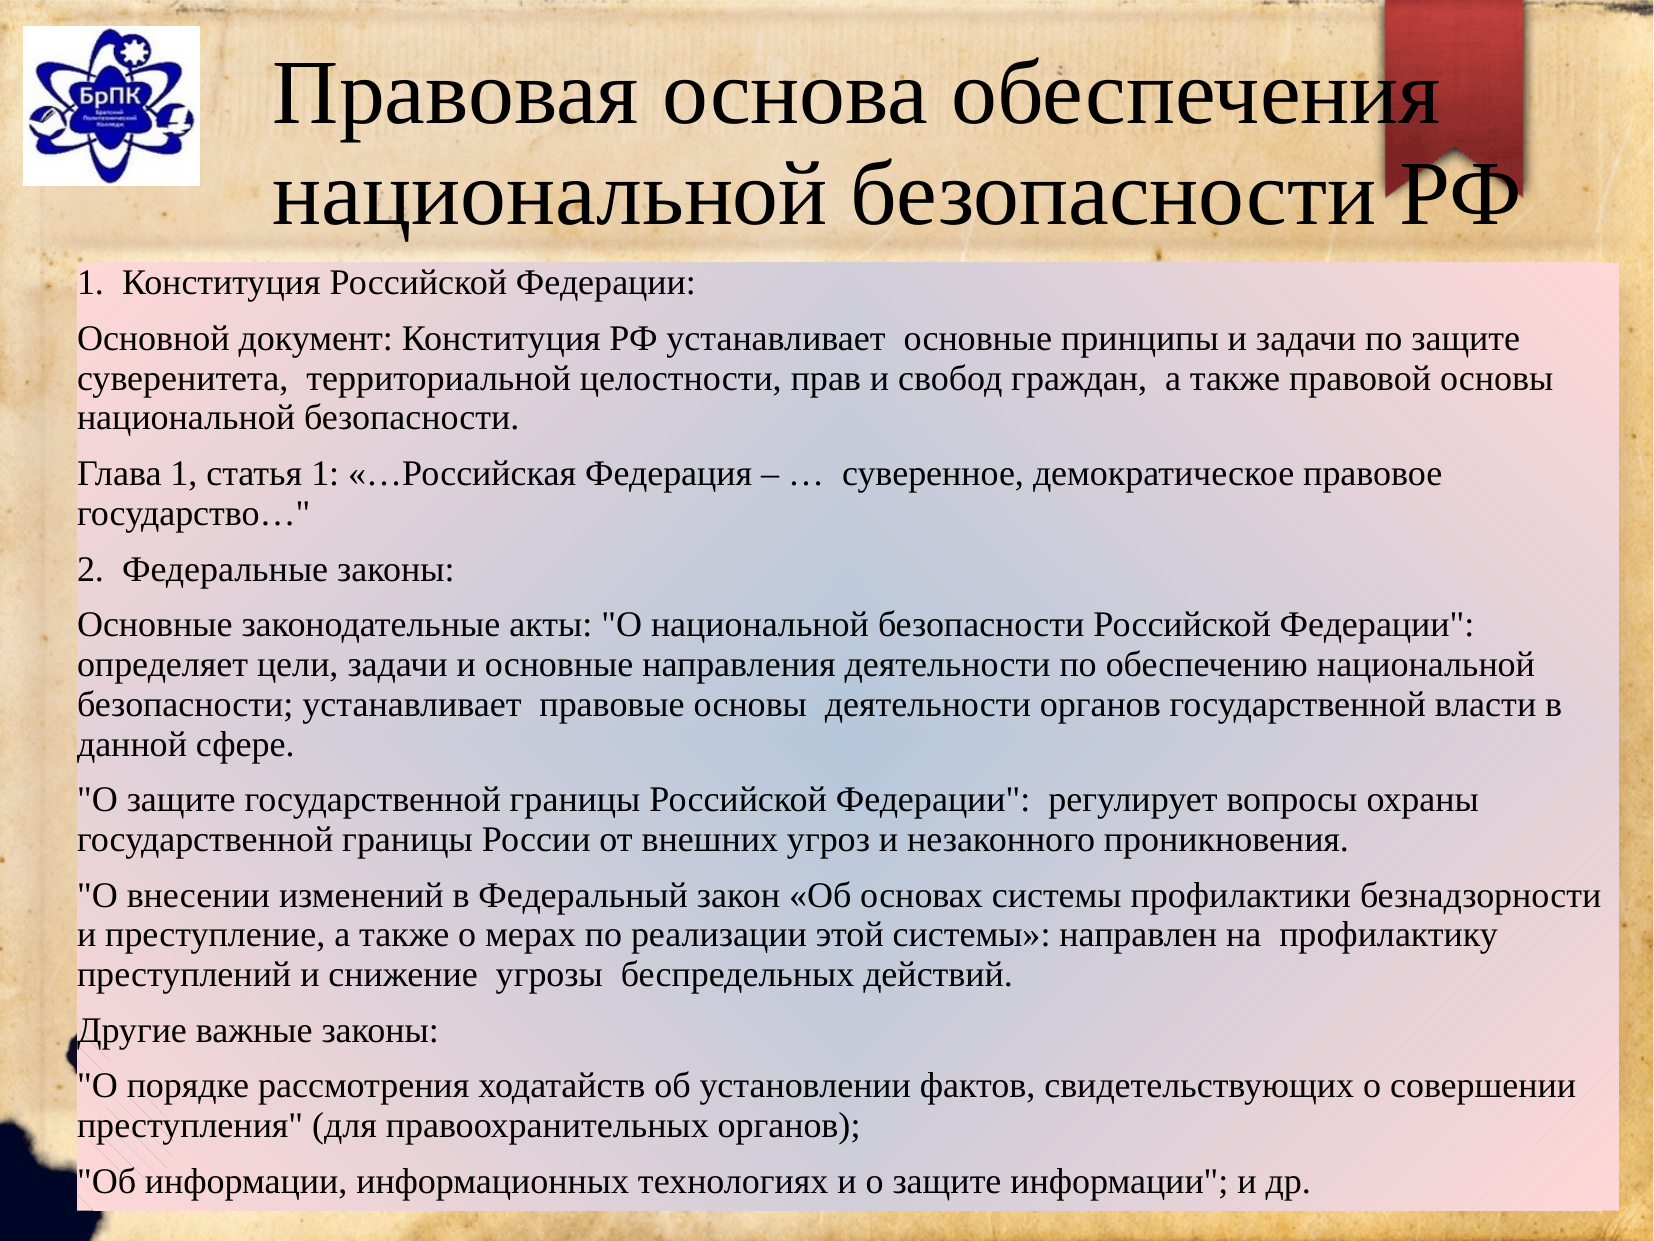

# Правовая основа обеспечения национальной безопасности РФ
1. Конституция Российской Федерации:
Основной документ: Конституция РФ устанавливает основные принципы и задачи по защите суверенитета, территориальной целостности, прав и свобод граждан, а также правовой основы национальной безопасности.
Глава 1, статья 1: «…Российская Федерация – … суверенное, демократическое правовое государство…"
2. Федеральные законы:
Основные законодательные акты: "О национальной безопасности Российской Федерации": определяет цели, задачи и основные направления деятельности по обеспечению национальной безопасности; устанавливает правовые основы деятельности органов государственной власти в данной сфере.
"О защите государственной границы Российской Федерации": регулирует вопросы охраны государственной границы России от внешних угроз и незаконного проникновения.
"О внесении изменений в Федеральный закон «Об основах системы профилактики безнадзорности и преступление, а также о мерах по реализации этой системы»: направлен на профилактику преступлений и снижение угрозы беспредельных действий.
Другие важные законы:
"О порядке рассмотрения ходатайств об установлении фактов, свидетельствующих о совершении преступления" (для правоохранительных органов);
"Об информации, информационных технологиях и о защите информации"; и др.